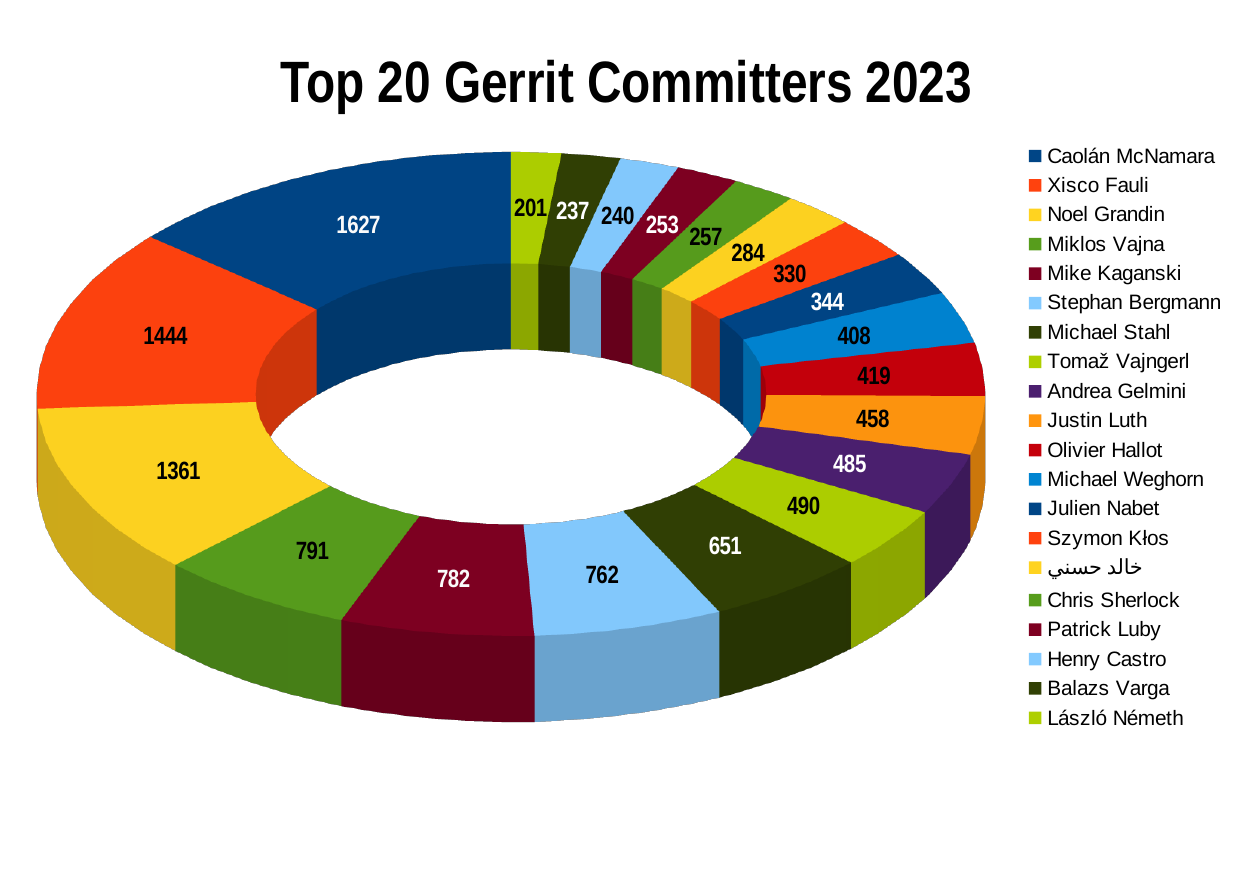

### Chart
| Category | Commits |
|---|---|
| Caolán McNamara | 1627.0 |
| Xisco Fauli | 1444.0 |
| Noel Grandin | 1361.0 |
| Miklos Vajna | 791.0 |
| Mike Kaganski | 782.0 |
| Stephan Bergmann | 762.0 |
| Michael Stahl | 651.0 |
| Tomaž Vajngerl | 490.0 |
| Andrea Gelmini | 485.0 |
| Justin Luth | 458.0 |
| Olivier Hallot | 419.0 |
| Michael Weghorn | 408.0 |
| Julien Nabet | 344.0 |
| Szymon Kłos | 330.0 |
| خالد حسني | 284.0 |
| Chris Sherlock | 257.0 |
| Patrick Luby | 253.0 |
| Henry Castro | 240.0 |
| Balazs Varga | 237.0 |
| László Németh | 201.0 |Top 20 Gerrit Committers 2023